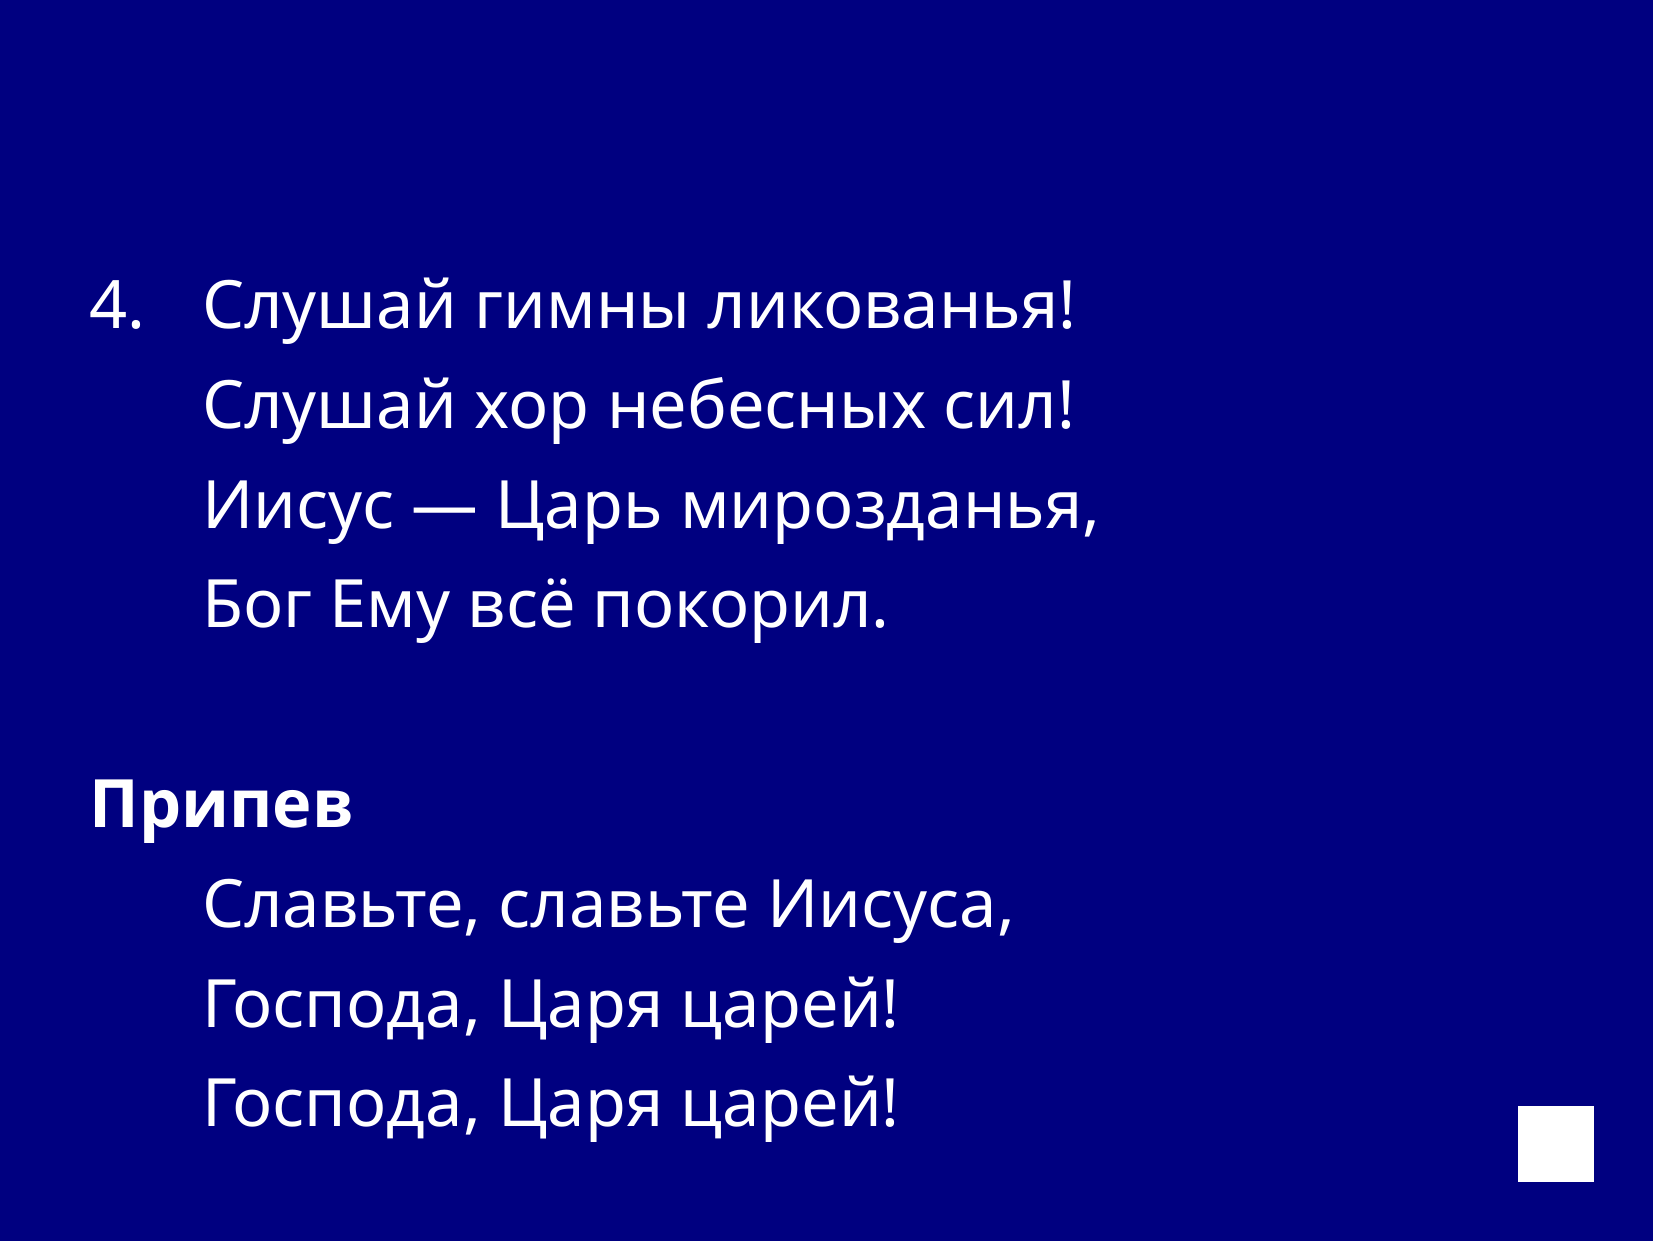

4.	Слушай гимны ликованья!
	Слушай хор небесных сил!
	Иисус — Царь мирозданья,
	Бог Ему всё покорил.
Припев
	Славьте, славьте Иисуса,
	Господа, Царя царей!
	Господа, Царя царей!